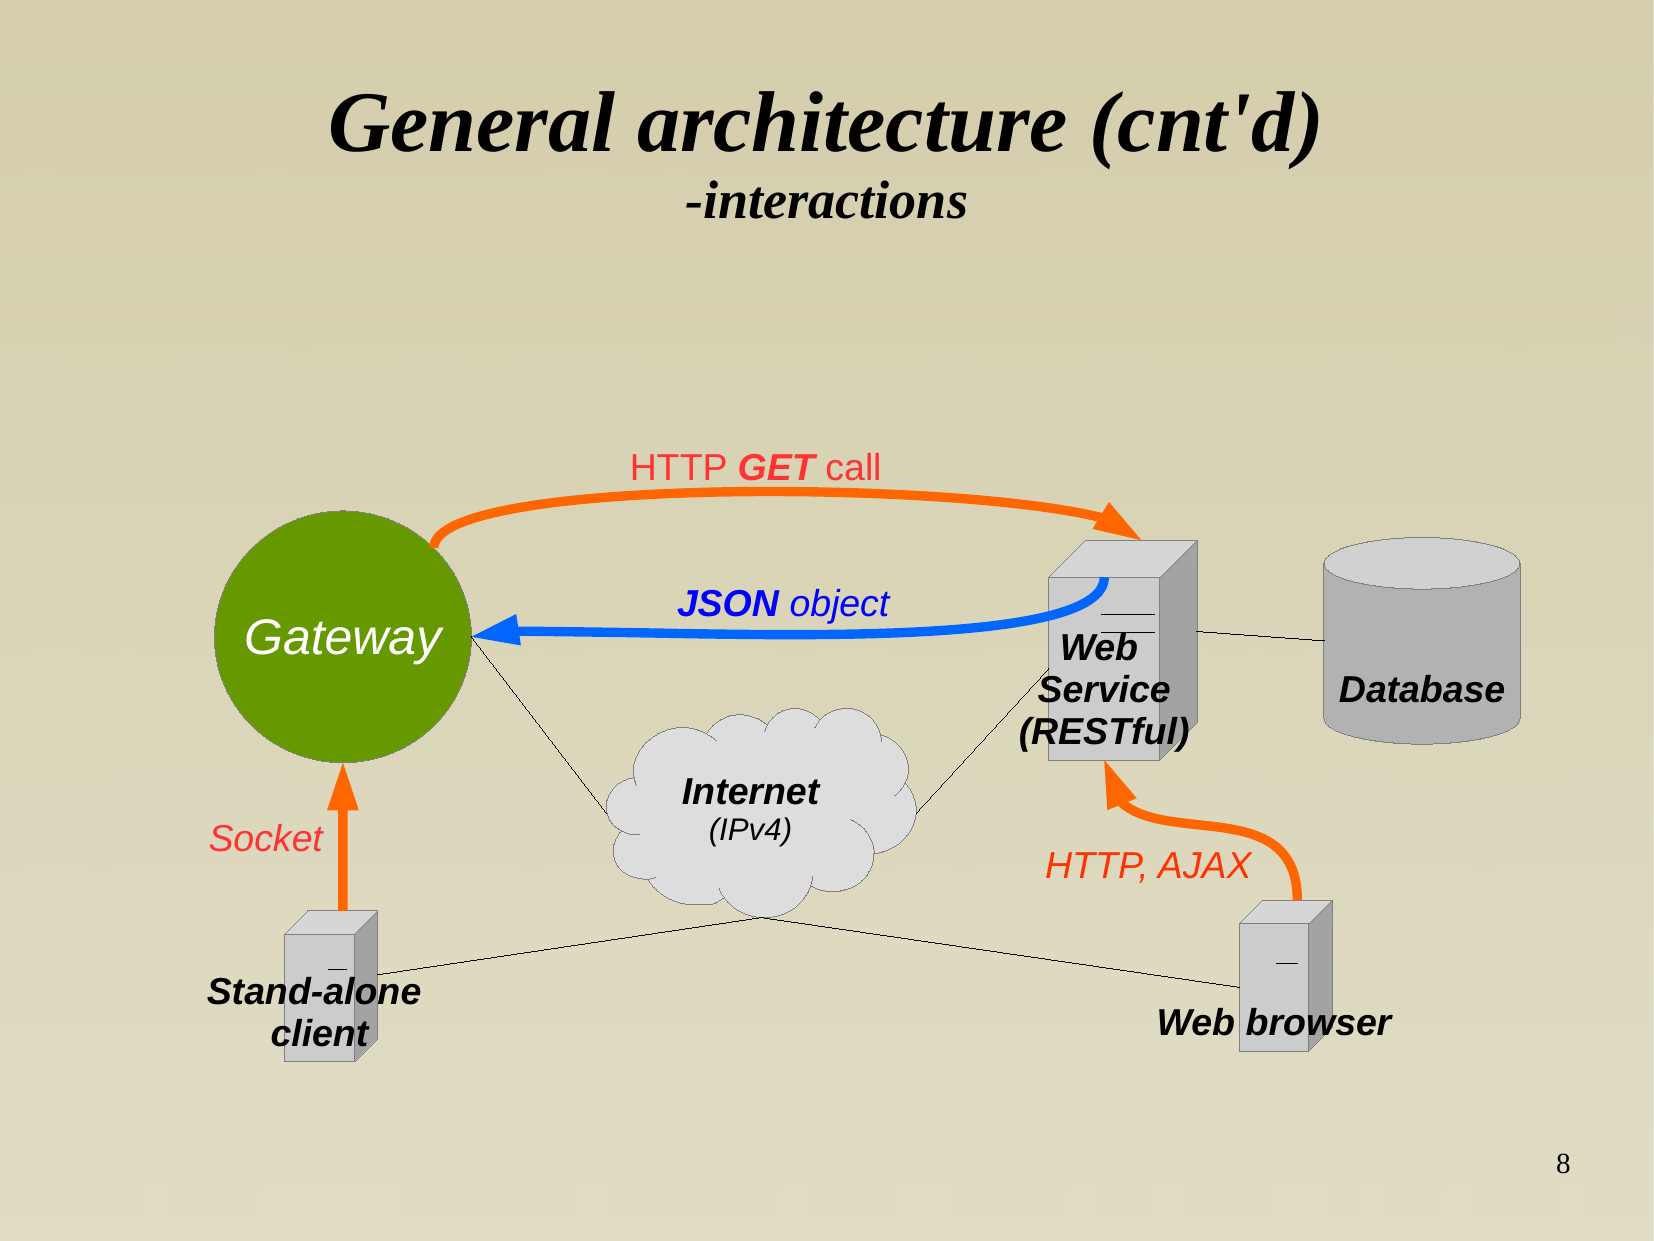

# General architecture (cnt'd) -interactions
HTTP GET call
Gateway
Database
Web
Service
(RESTful)
Internet
(IPv4)
Socket
HTTP, AJAX
Web browser
Stand-alone
client
8